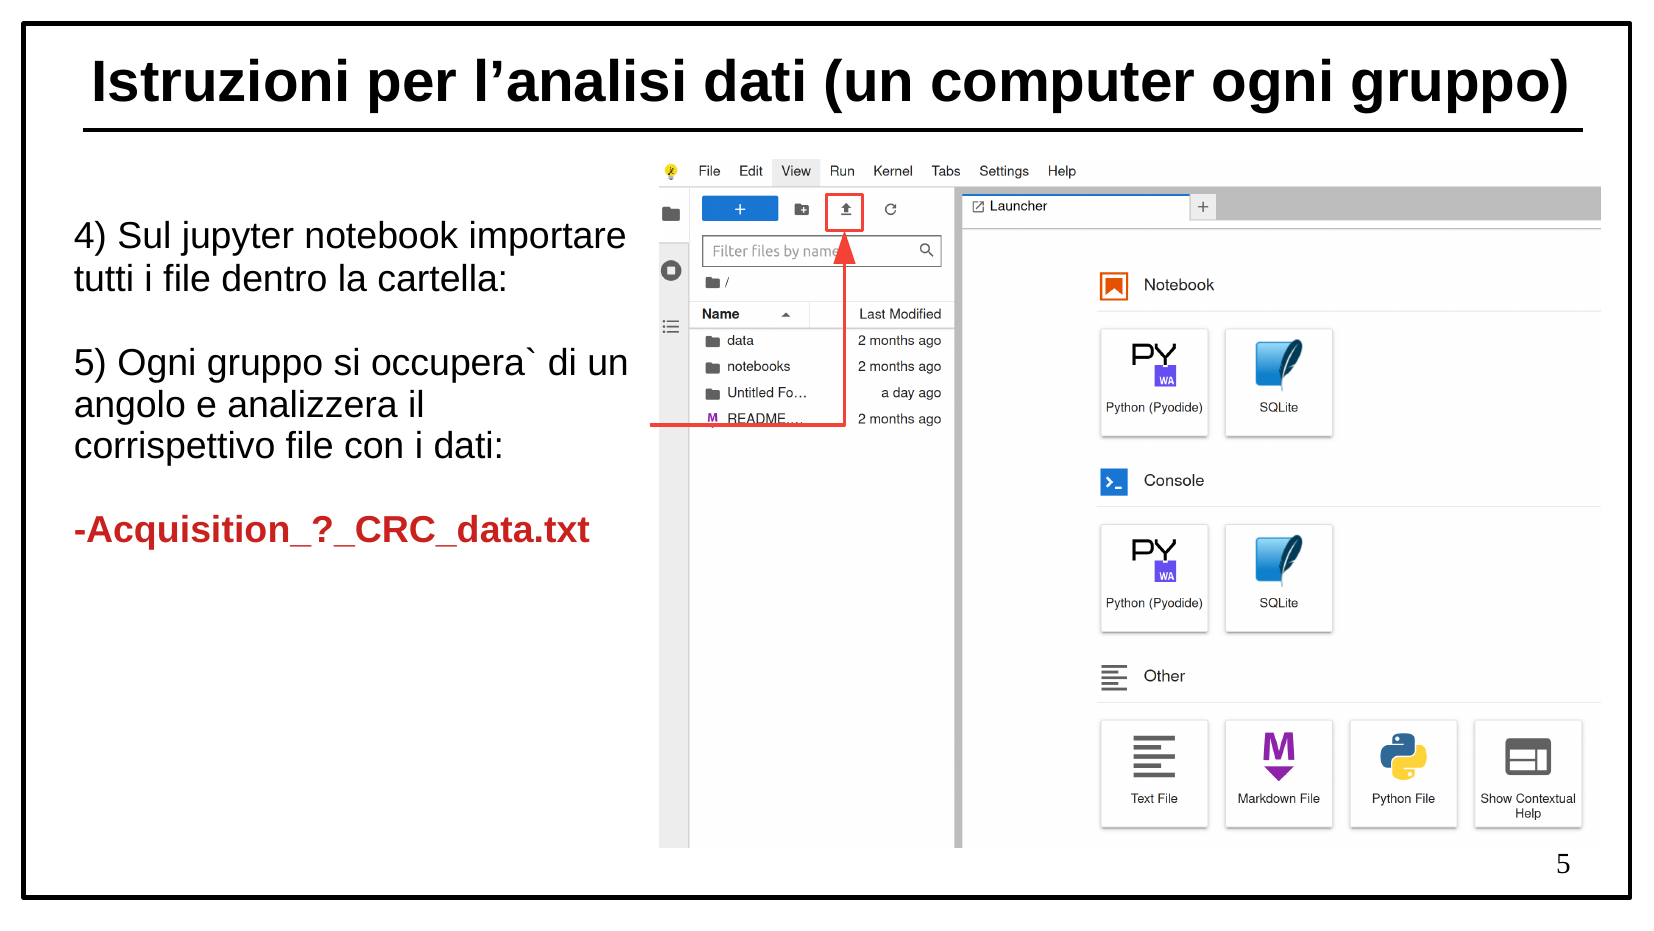

Istruzioni per l’analisi dati (un computer ogni gruppo)
4) Sul jupyter notebook importare tutti i file dentro la cartella:
5) Ogni gruppo si occupera` di un angolo e analizzera il corrispettivo file con i dati:
-Acquisition_?_CRC_data.txt
5